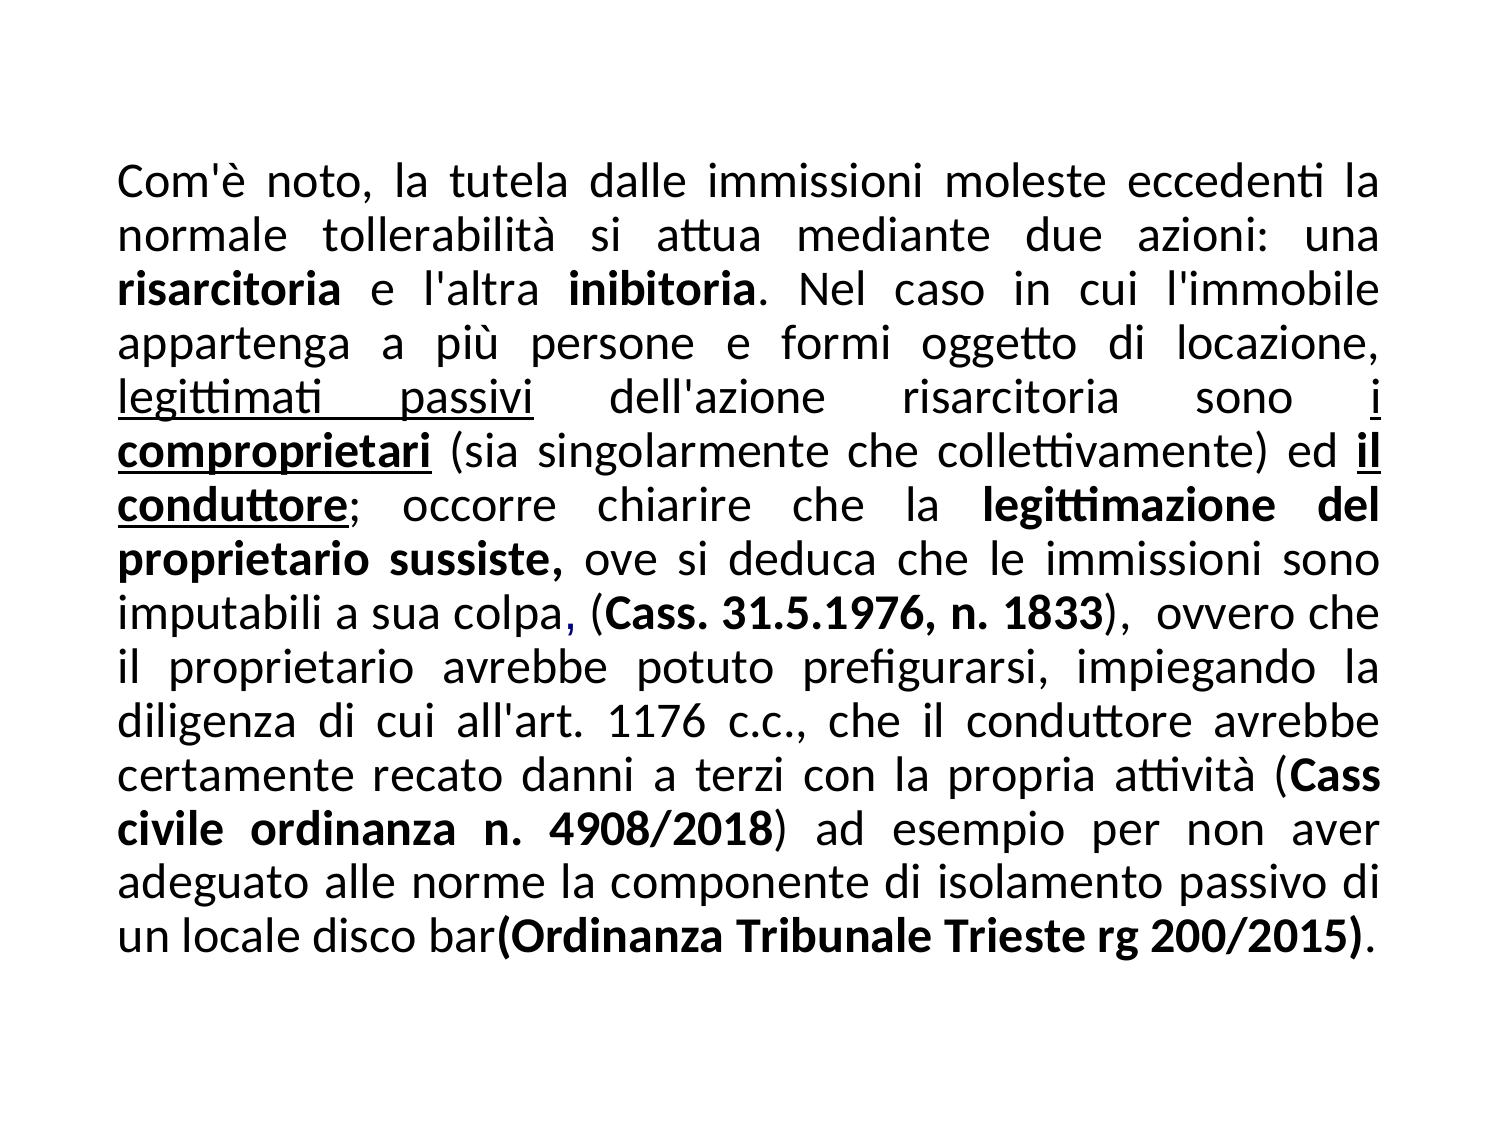

# Com'è noto, la tutela dalle immissioni moleste eccedenti la normale tollerabilità si attua mediante due azioni: una risarcitoria e l'altra inibitoria. Nel caso in cui l'immobile appartenga a più persone e formi oggetto di locazione, legittimati passivi dell'azione risarcitoria sono i comproprietari (sia singolarmente che collettivamente) ed il conduttore; occorre chiarire che la legittimazione del proprietario sussiste, ove si deduca che le immissioni sono imputabili a sua colpa, (Cass. 31.5.1976, n. 1833), ovvero che il proprietario avrebbe potuto prefigurarsi, impiegando la diligenza di cui all'art. 1176 c.c., che il conduttore avrebbe certamente recato danni a terzi con la propria attività (Cass civile ordinanza n. 4908/2018) ad esempio per non aver adeguato alle norme la componente di isolamento passivo di un locale disco bar(Ordinanza Tribunale Trieste rg 200/2015).